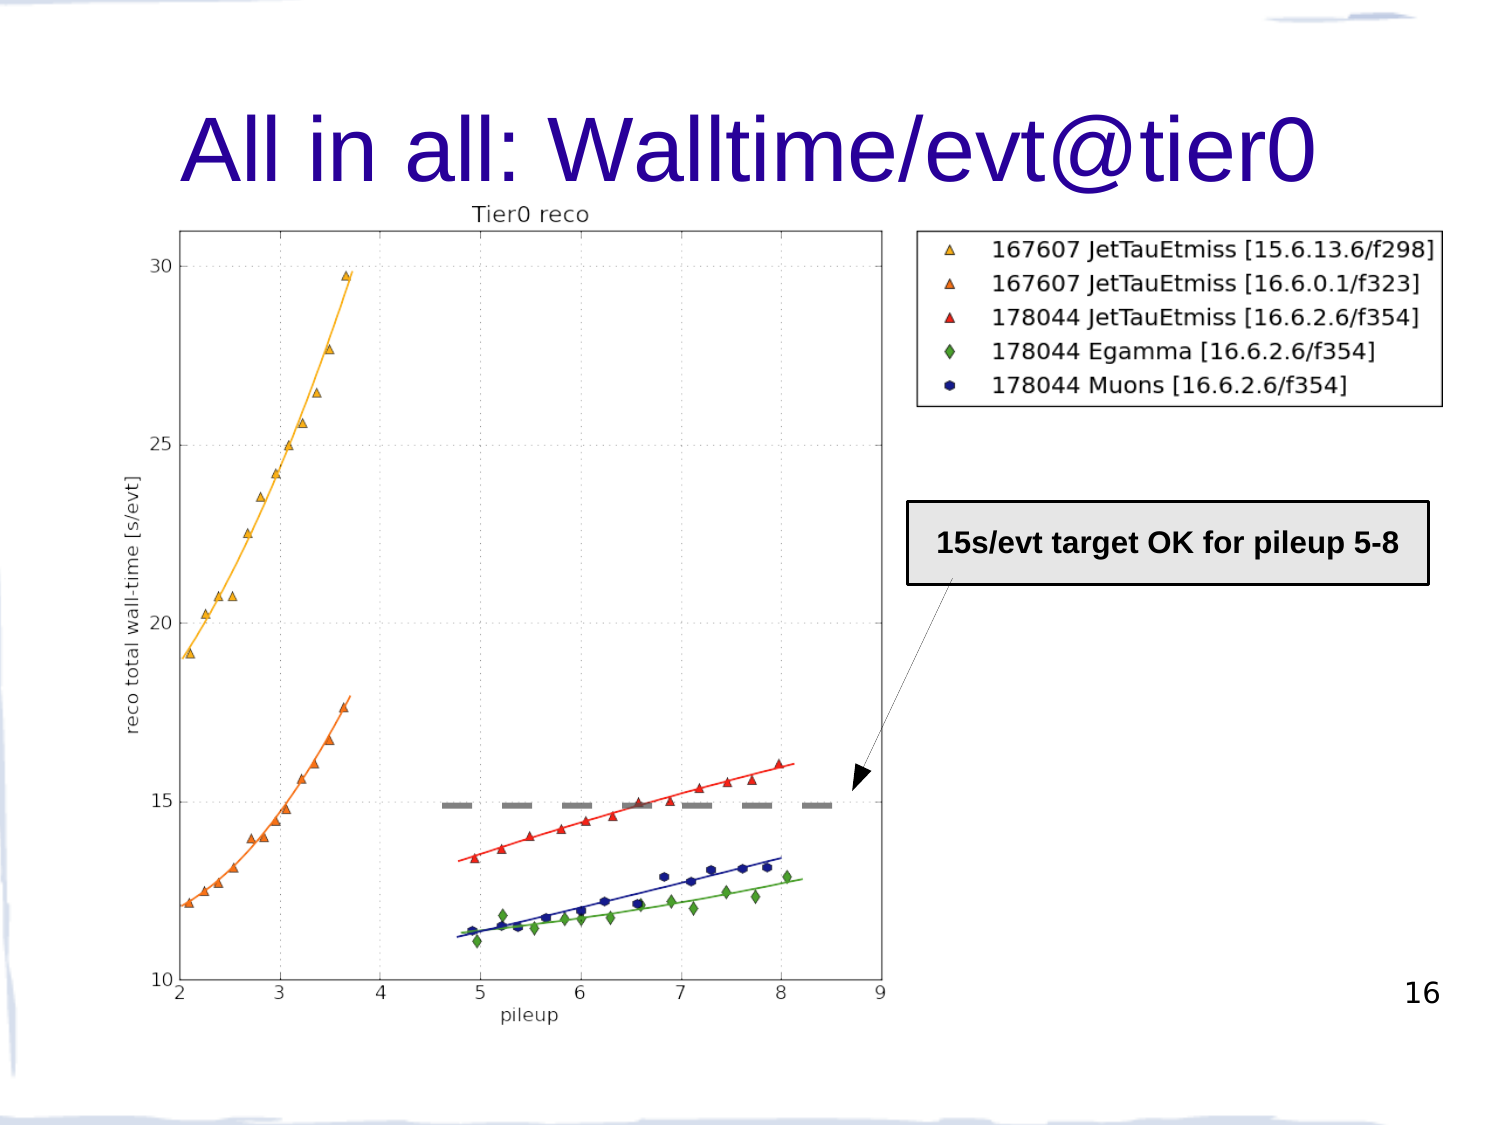

# All in all: Walltime/evt@tier0
15s/evt target OK for pileup 5-8
16